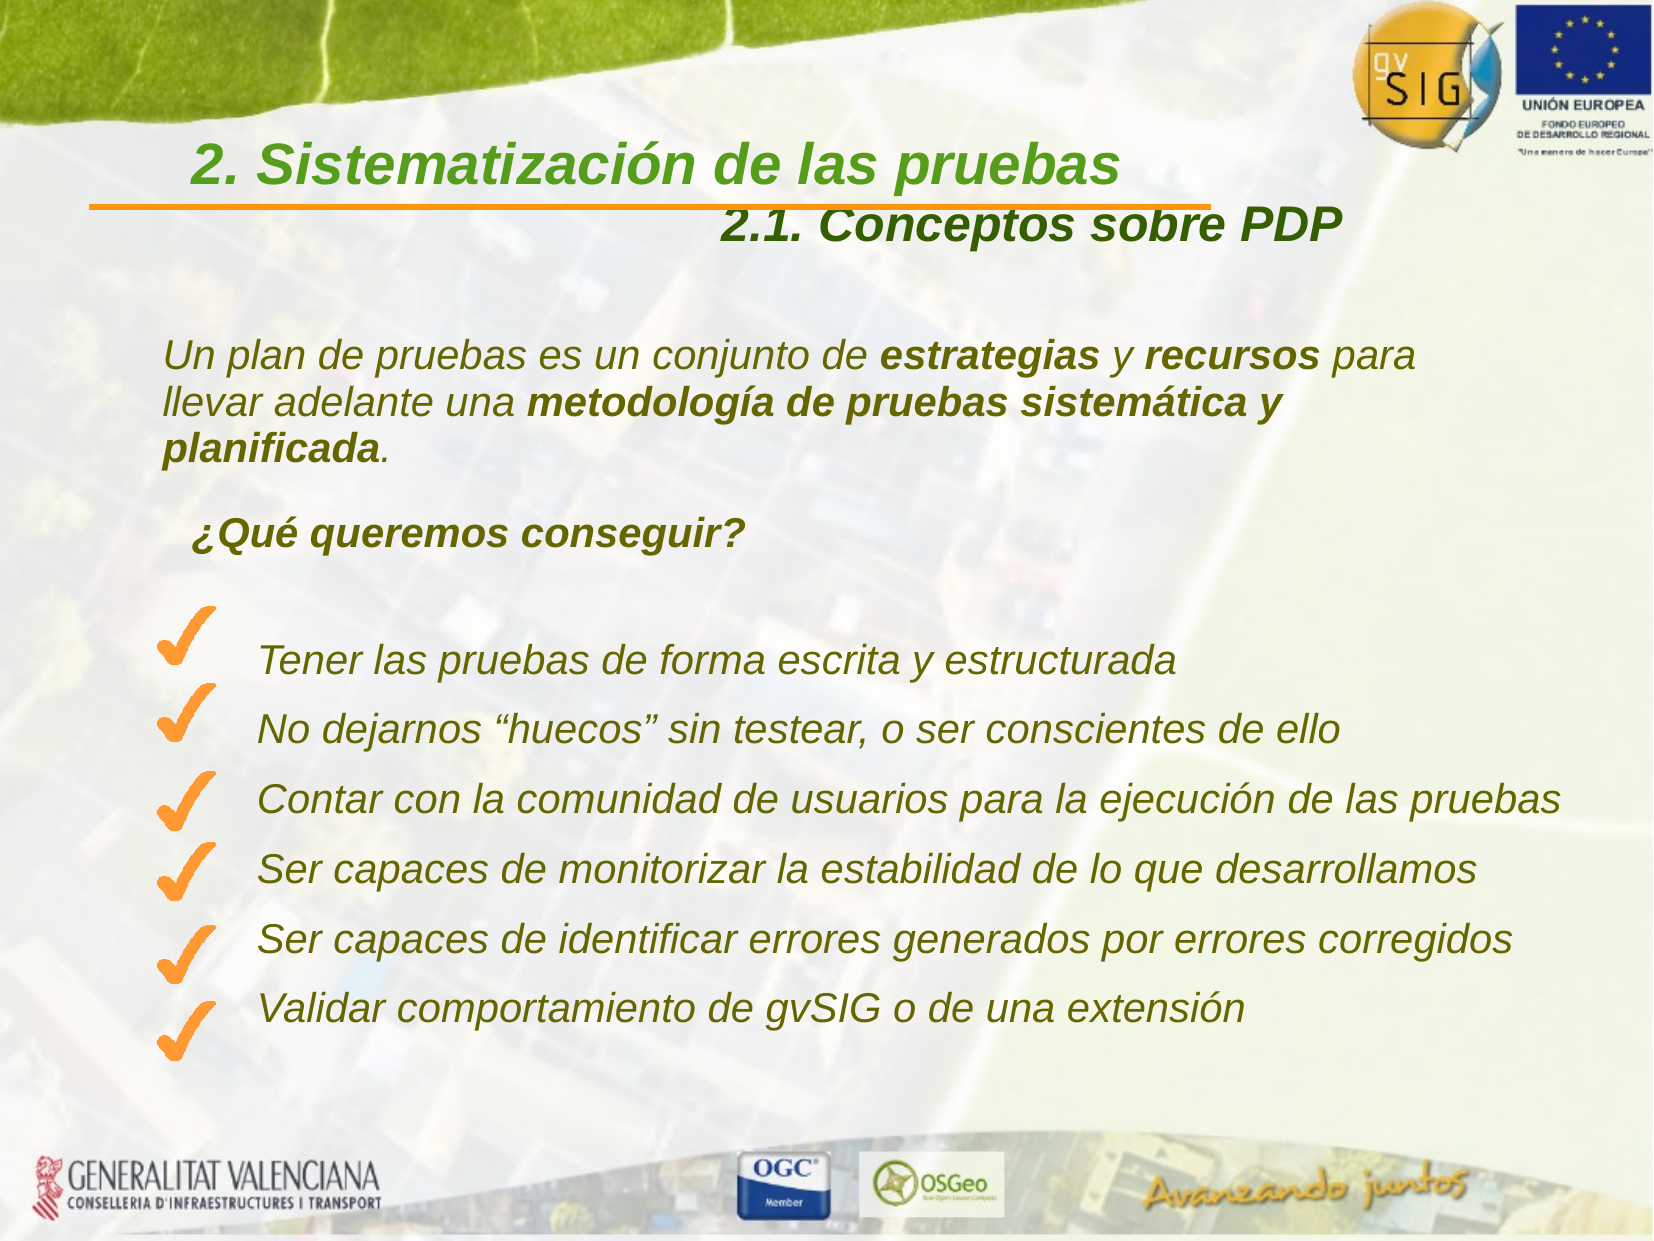

2. Sistematización de las pruebas
2.1. Conceptos sobre PDP
Un plan de pruebas es un conjunto de estrategias y recursos para llevar adelante una metodología de pruebas sistemática y planificada.
¿Qué queremos conseguir?
Tener las pruebas de forma escrita y estructurada
No dejarnos “huecos” sin testear, o ser conscientes de ello
Contar con la comunidad de usuarios para la ejecución de las pruebas
Ser capaces de monitorizar la estabilidad de lo que desarrollamos
Ser capaces de identificar errores generados por errores corregidos
Validar comportamiento de gvSIG o de una extensión